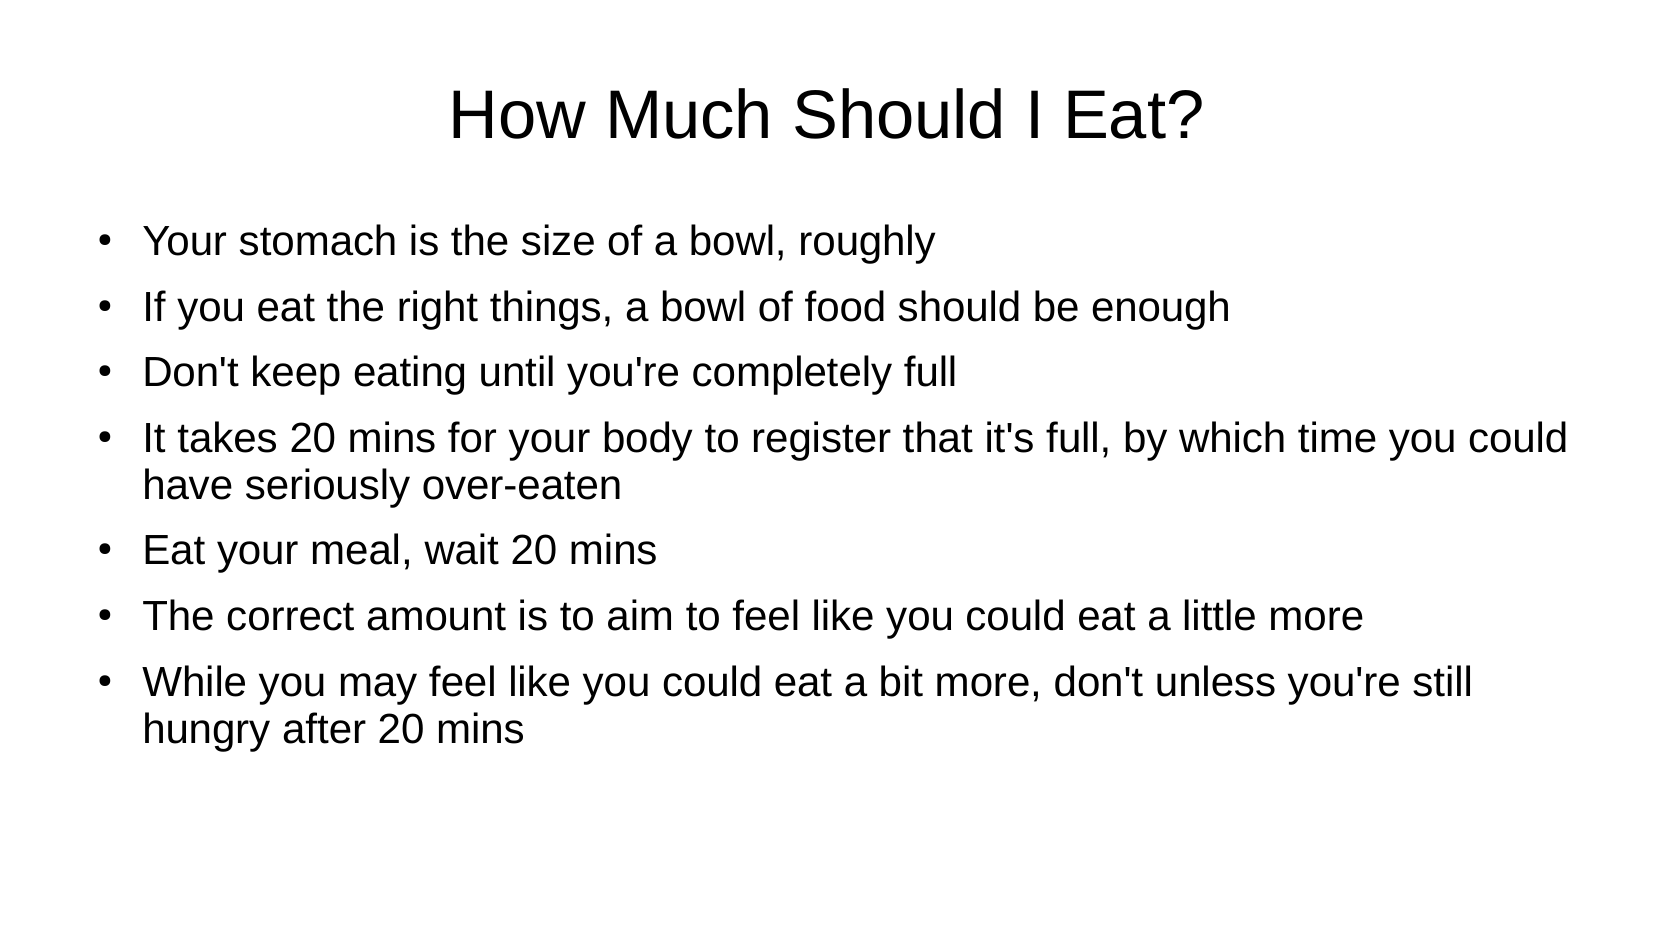

# How Much Should I Eat?
Your stomach is the size of a bowl, roughly
If you eat the right things, a bowl of food should be enough
Don't keep eating until you're completely full
It takes 20 mins for your body to register that it's full, by which time you could have seriously over-eaten
Eat your meal, wait 20 mins
The correct amount is to aim to feel like you could eat a little more
While you may feel like you could eat a bit more, don't unless you're still hungry after 20 mins